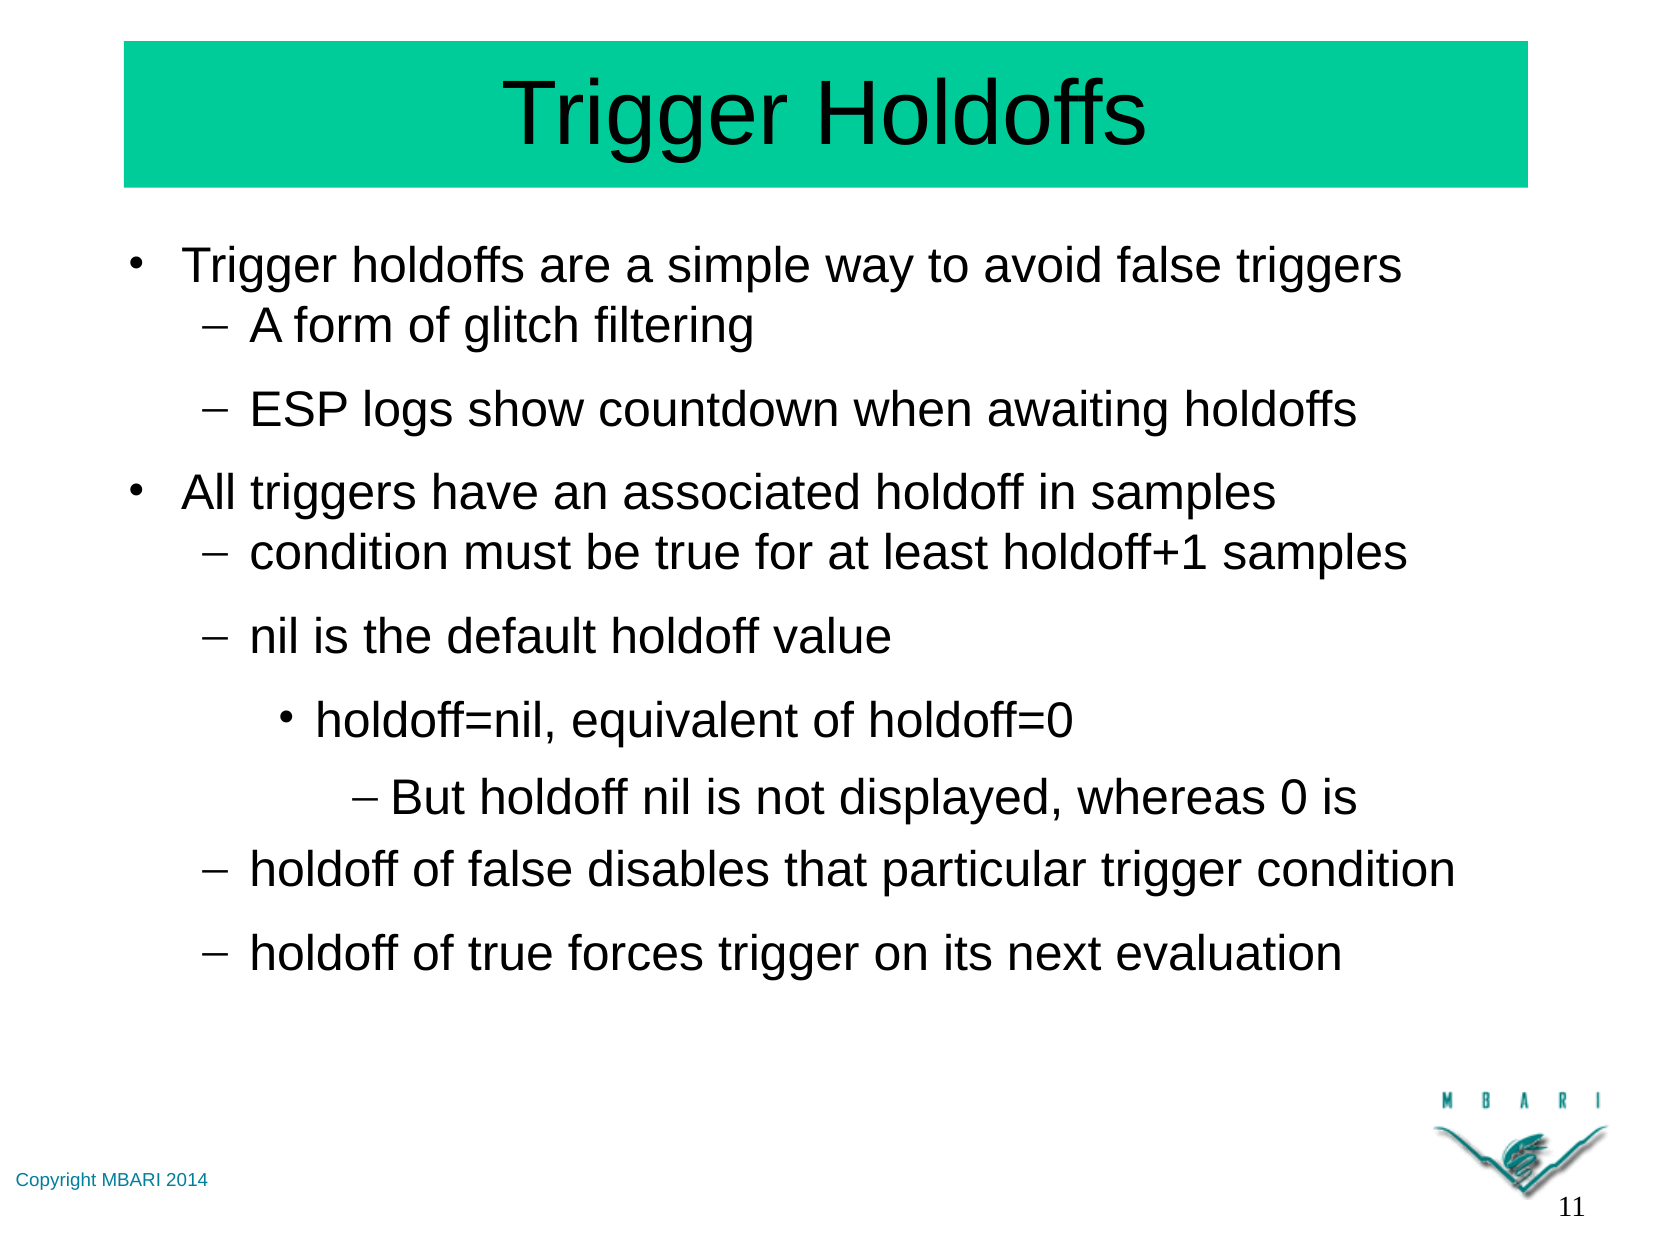

# Trigger Holdoffs
Trigger holdoffs are a simple way to avoid false triggers
A form of glitch filtering
ESP logs show countdown when awaiting holdoffs
All triggers have an associated holdoff in samples
condition must be true for at least holdoff+1 samples
nil is the default holdoff value
holdoff=nil, equivalent of holdoff=0
But holdoff nil is not displayed, whereas 0 is
holdoff of false disables that particular trigger condition
holdoff of true forces trigger on its next evaluation